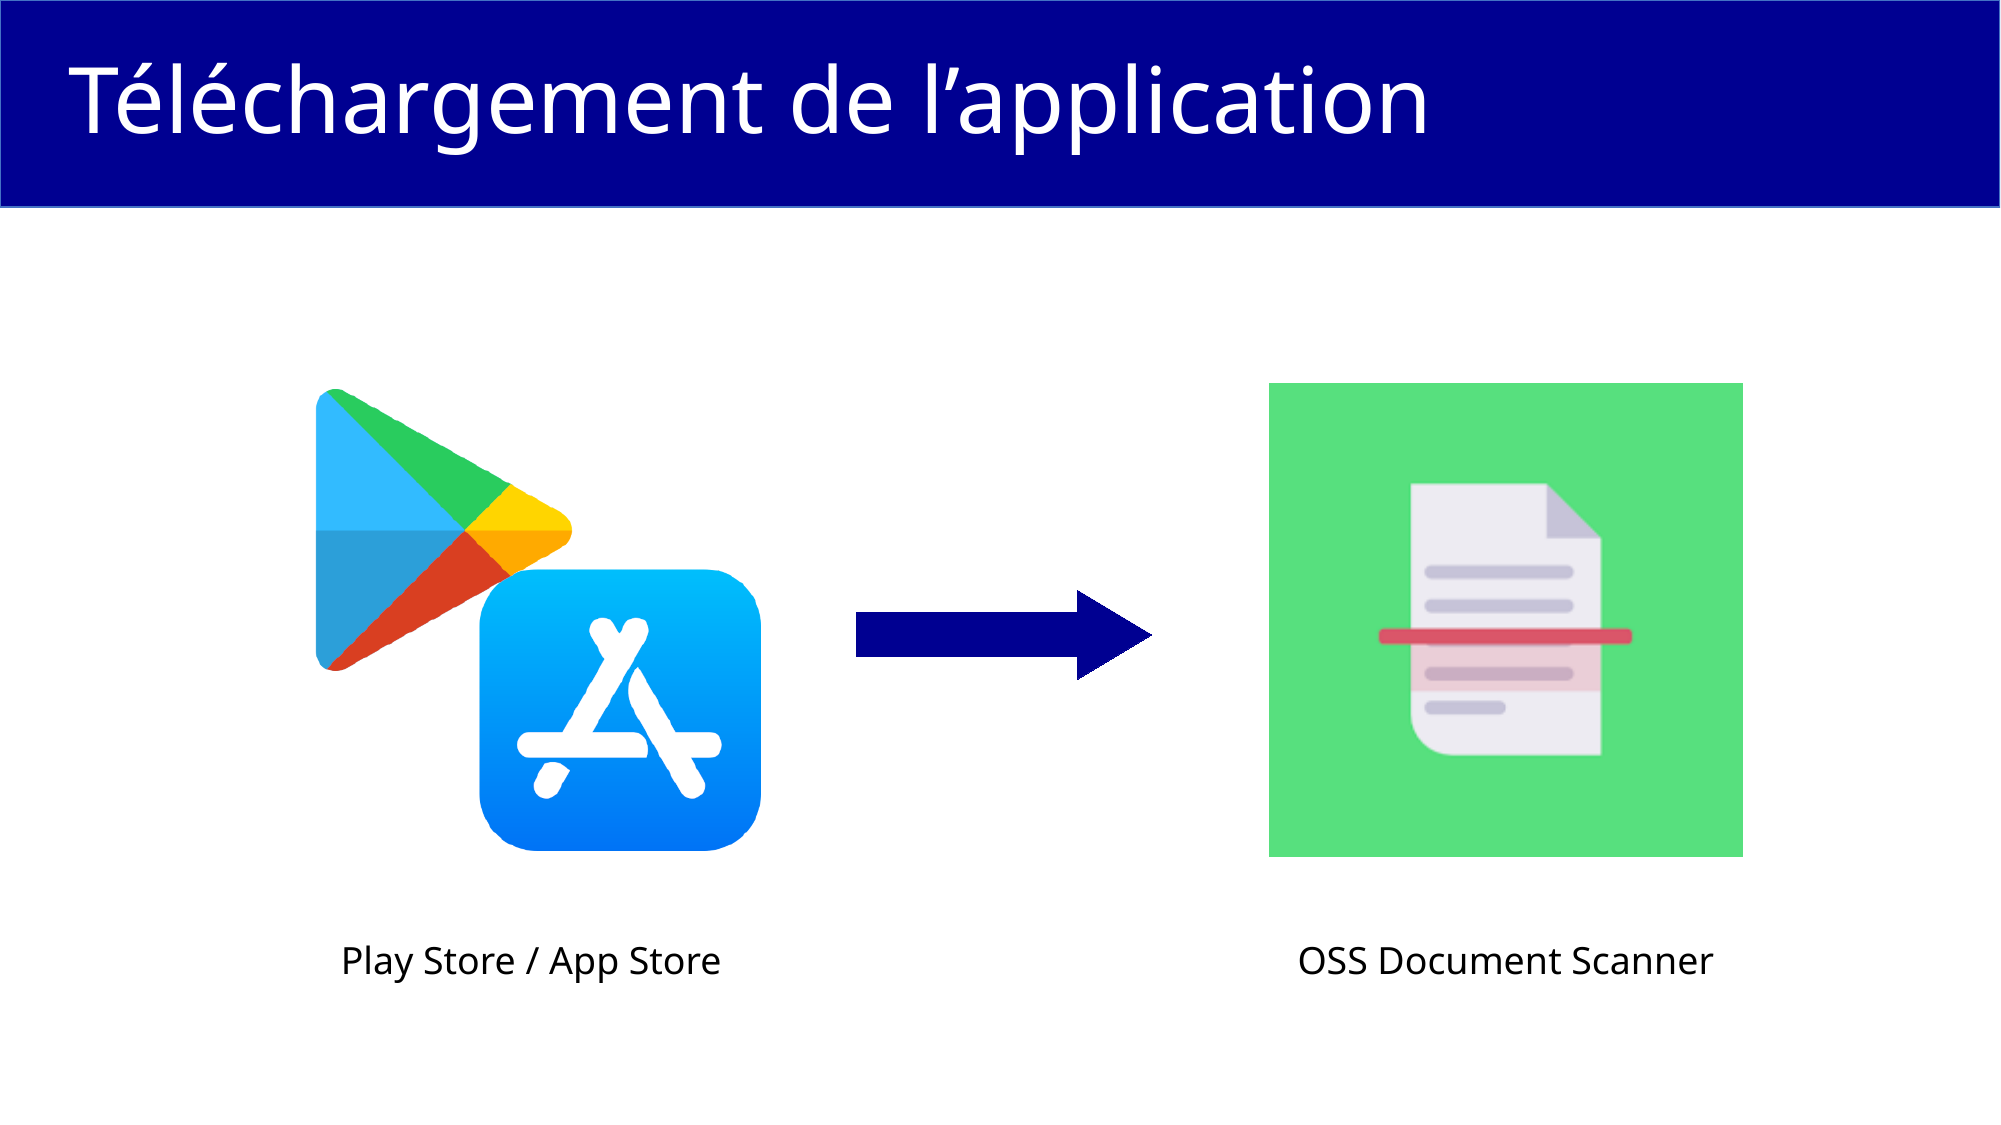

# Téléchargement de l’application
Play Store / App Store
OSS Document Scanner